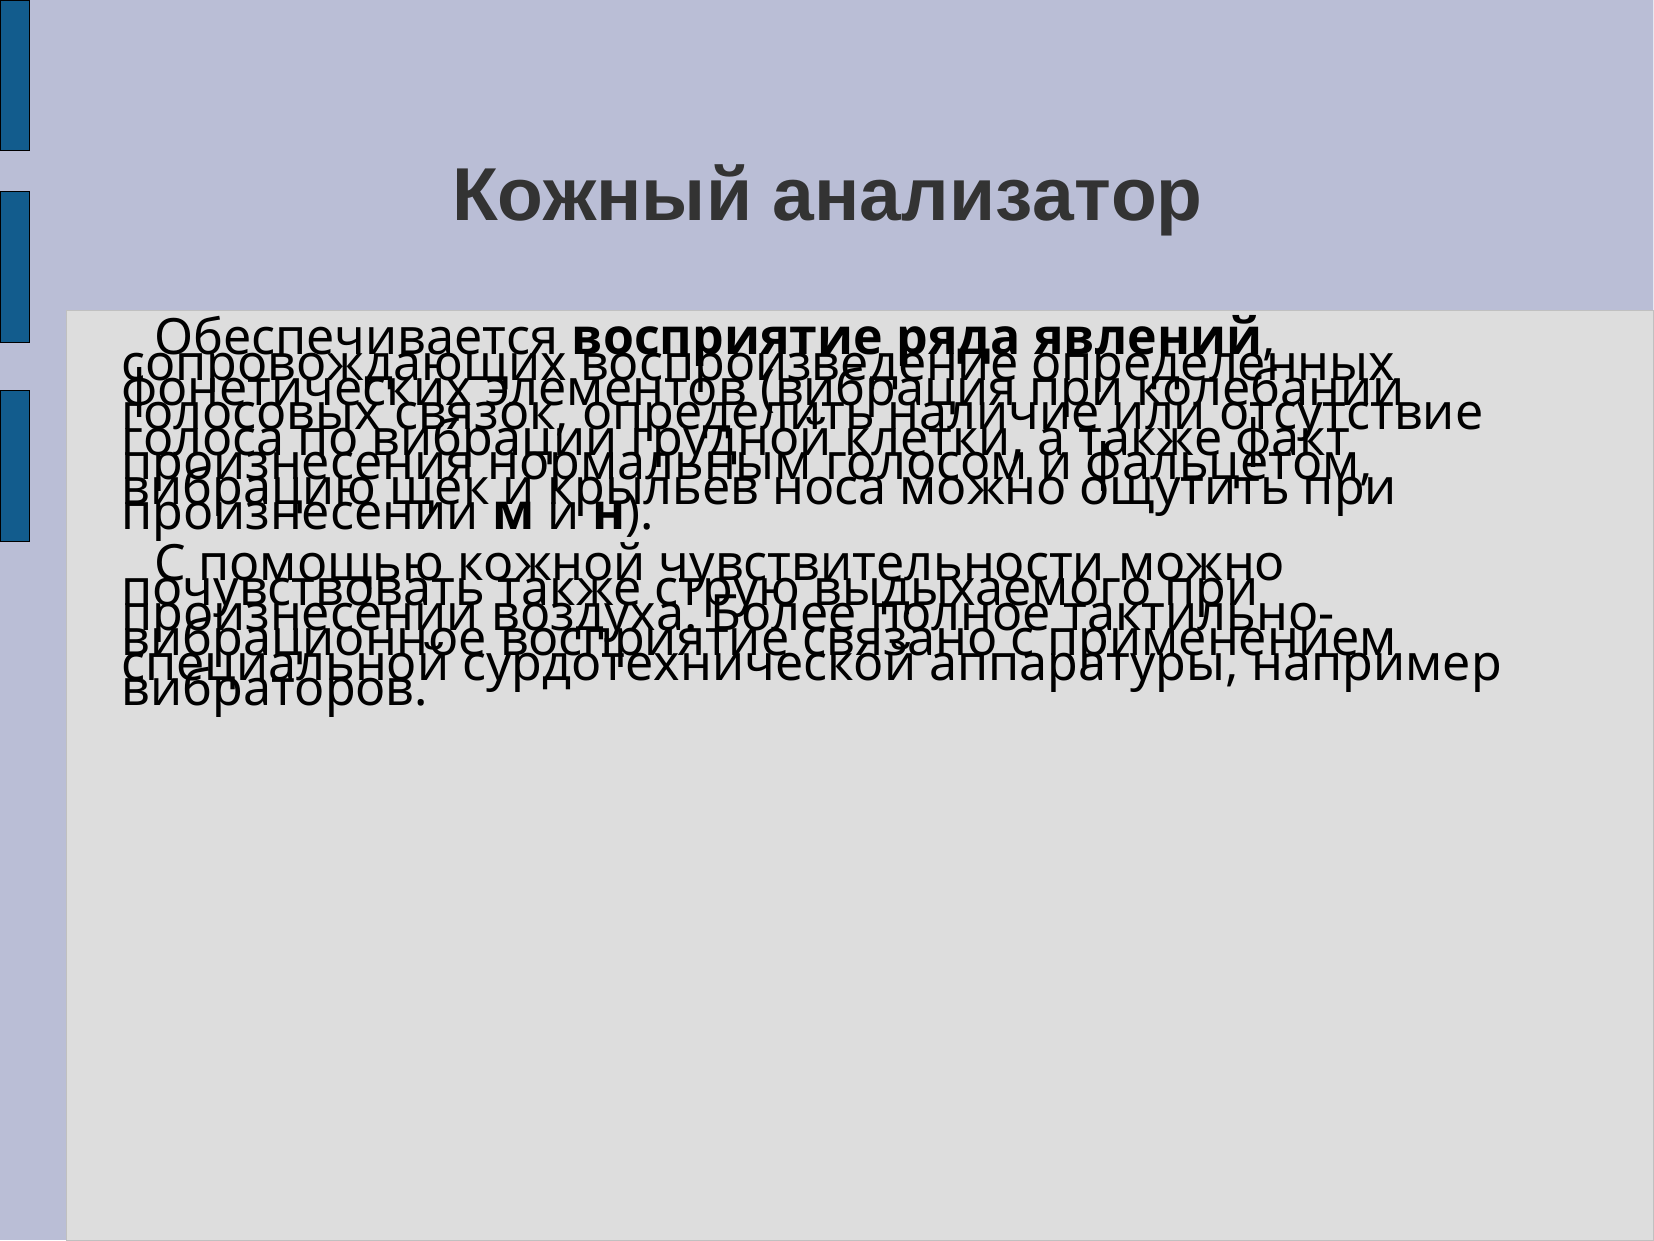

# Кожный анализатор
Обеспечивается восприятие ряда явлений, сопровождающих воспроизведение определенных фонетических элементов (вибрация при колебании голосовых связок, определить наличие или отсутствие голоса по вибрации грудной клетки, а также факт произнесения нормальным голосом и фальцетом, вибрацию щек и крыльев носа можно ощутить при произнесении м и н).
С помощью кожной чувствительности можно почувствовать также струю выдыхаемого при произнесении воздуха. Более полное тактильно-вибрационное восприятие связано с применением специальной сурдотехнической аппаратуры, например вибраторов.